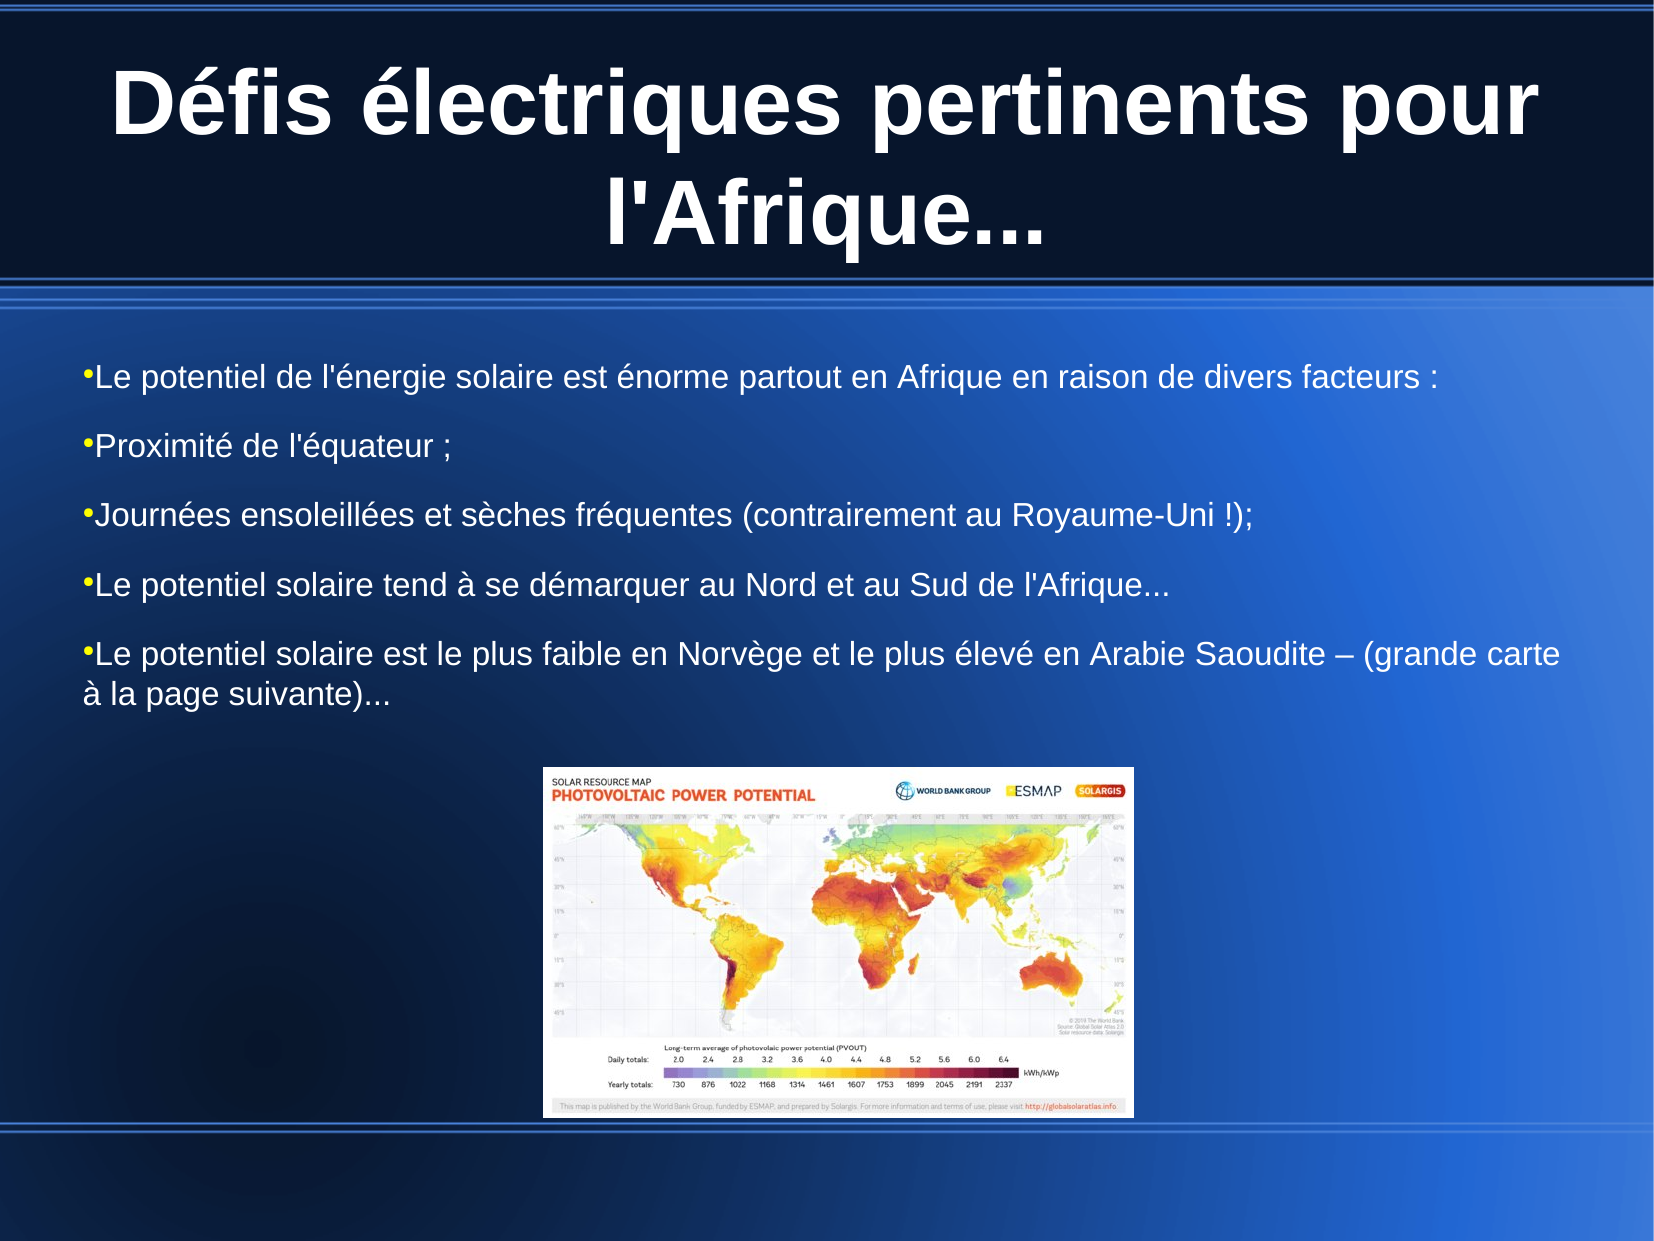

# Défis électriques pertinents pour l'Afrique...
Le potentiel de l'énergie solaire est énorme partout en Afrique en raison de divers facteurs :
Proximité de l'équateur ;
Journées ensoleillées et sèches fréquentes (contrairement au Royaume-Uni !);
Le potentiel solaire tend à se démarquer au Nord et au Sud de l'Afrique...
Le potentiel solaire est le plus faible en Norvège et le plus élevé en Arabie Saoudite – (grande carte à la page suivante)...